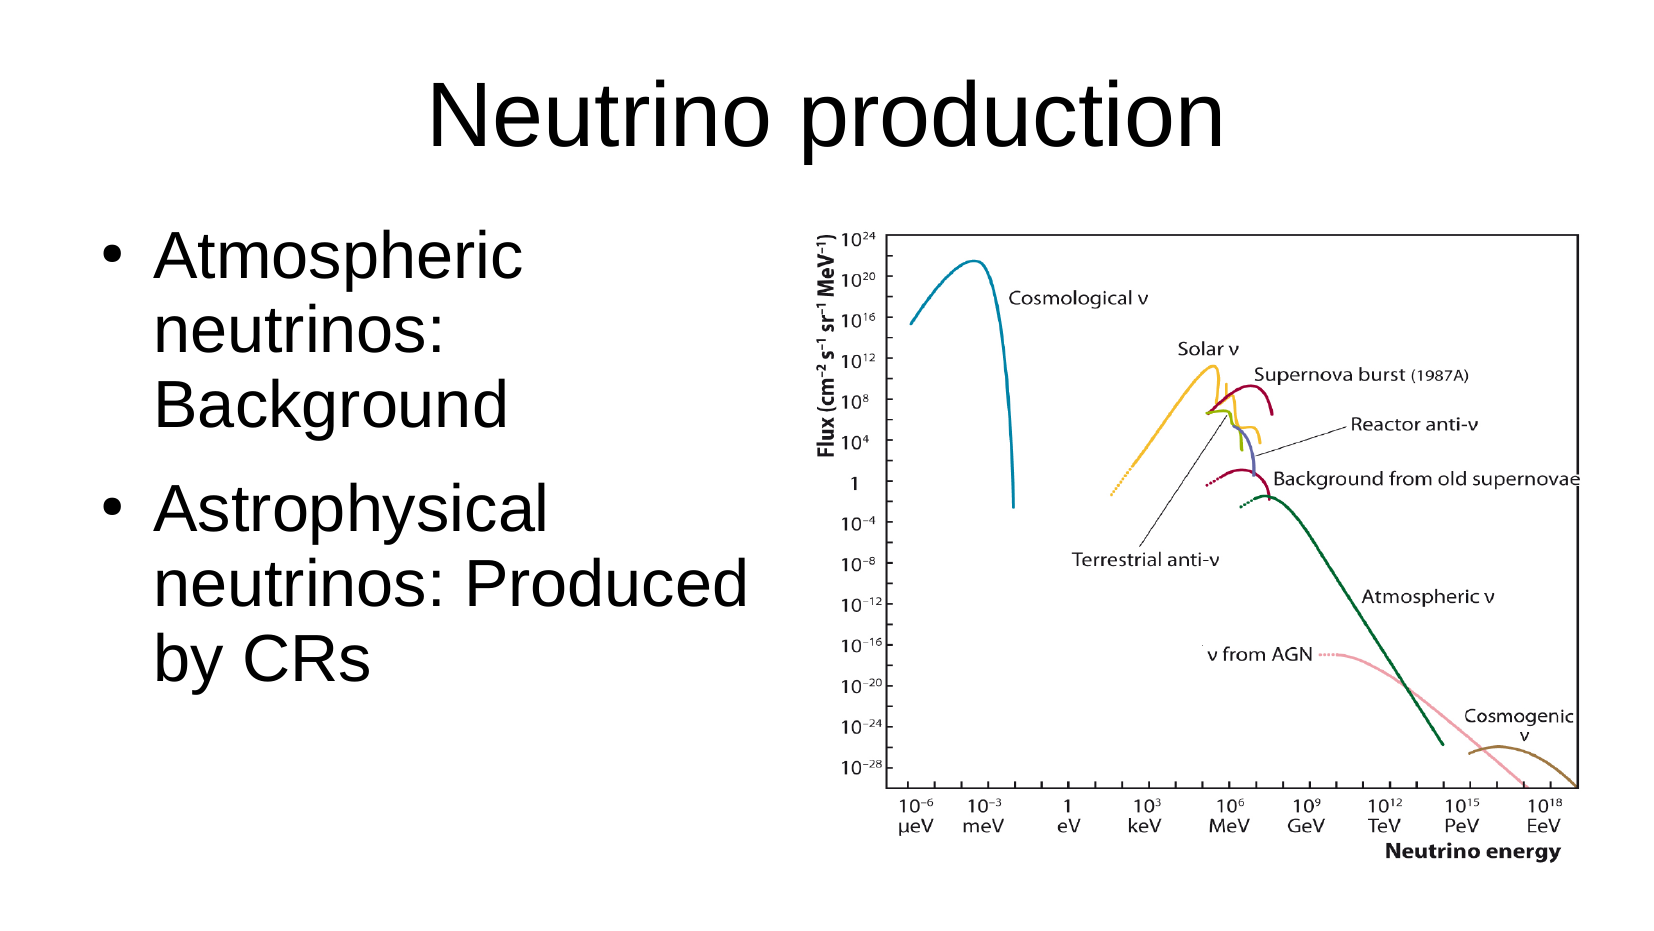

# Neutrino production
Atmospheric neutrinos: Background
Astrophysical neutrinos: Produced by CRs